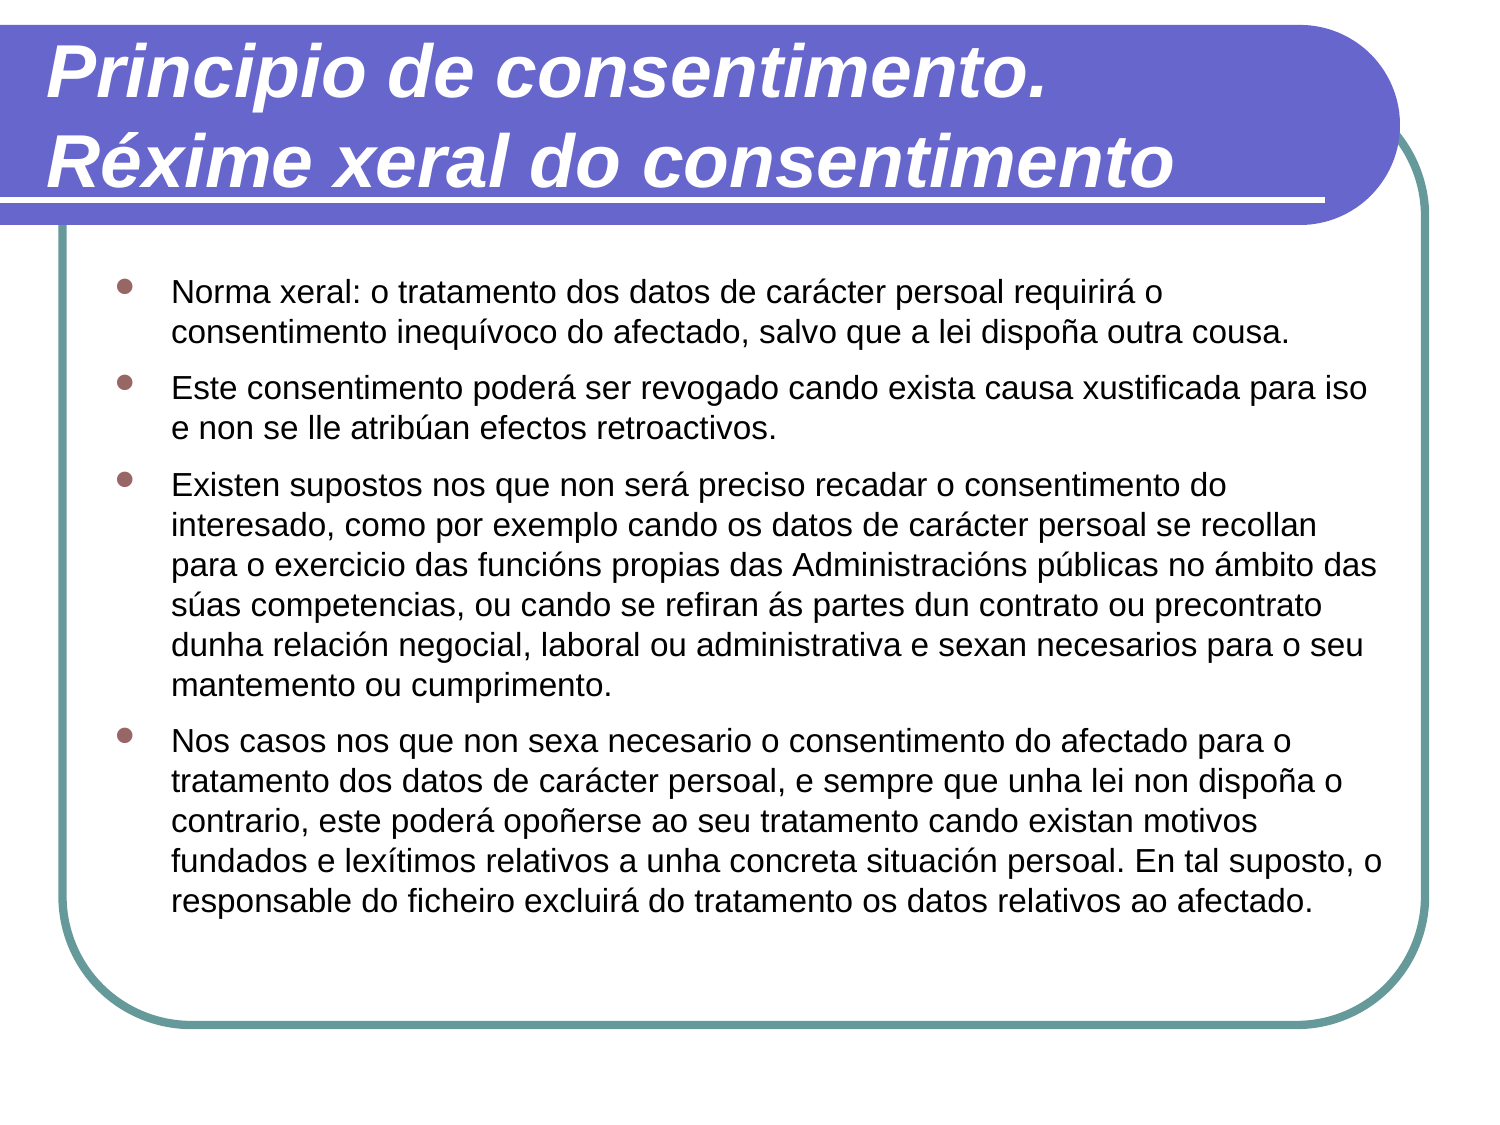

# Principio de consentimento. Réxime xeral do consentimento
Norma xeral: o tratamento dos datos de carácter persoal requirirá o consentimento inequívoco do afectado, salvo que a lei dispoña outra cousa.
Este consentimento poderá ser revogado cando exista causa xustificada para iso e non se lle atribúan efectos retroactivos.
Existen supostos nos que non será preciso recadar o consentimento do interesado, como por exemplo cando os datos de carácter persoal se recollan para o exercicio das funcións propias das Administracións públicas no ámbito das súas competencias, ou cando se refiran ás partes dun contrato ou precontrato dunha relación negocial, laboral ou administrativa e sexan necesarios para o seu mantemento ou cumprimento.
Nos casos nos que non sexa necesario o consentimento do afectado para o tratamento dos datos de carácter persoal, e sempre que unha lei non dispoña o contrario, este poderá opoñerse ao seu tratamento cando existan motivos fundados e lexítimos relativos a unha concreta situación persoal. En tal suposto, o responsable do ficheiro excluirá do tratamento os datos relativos ao afectado.